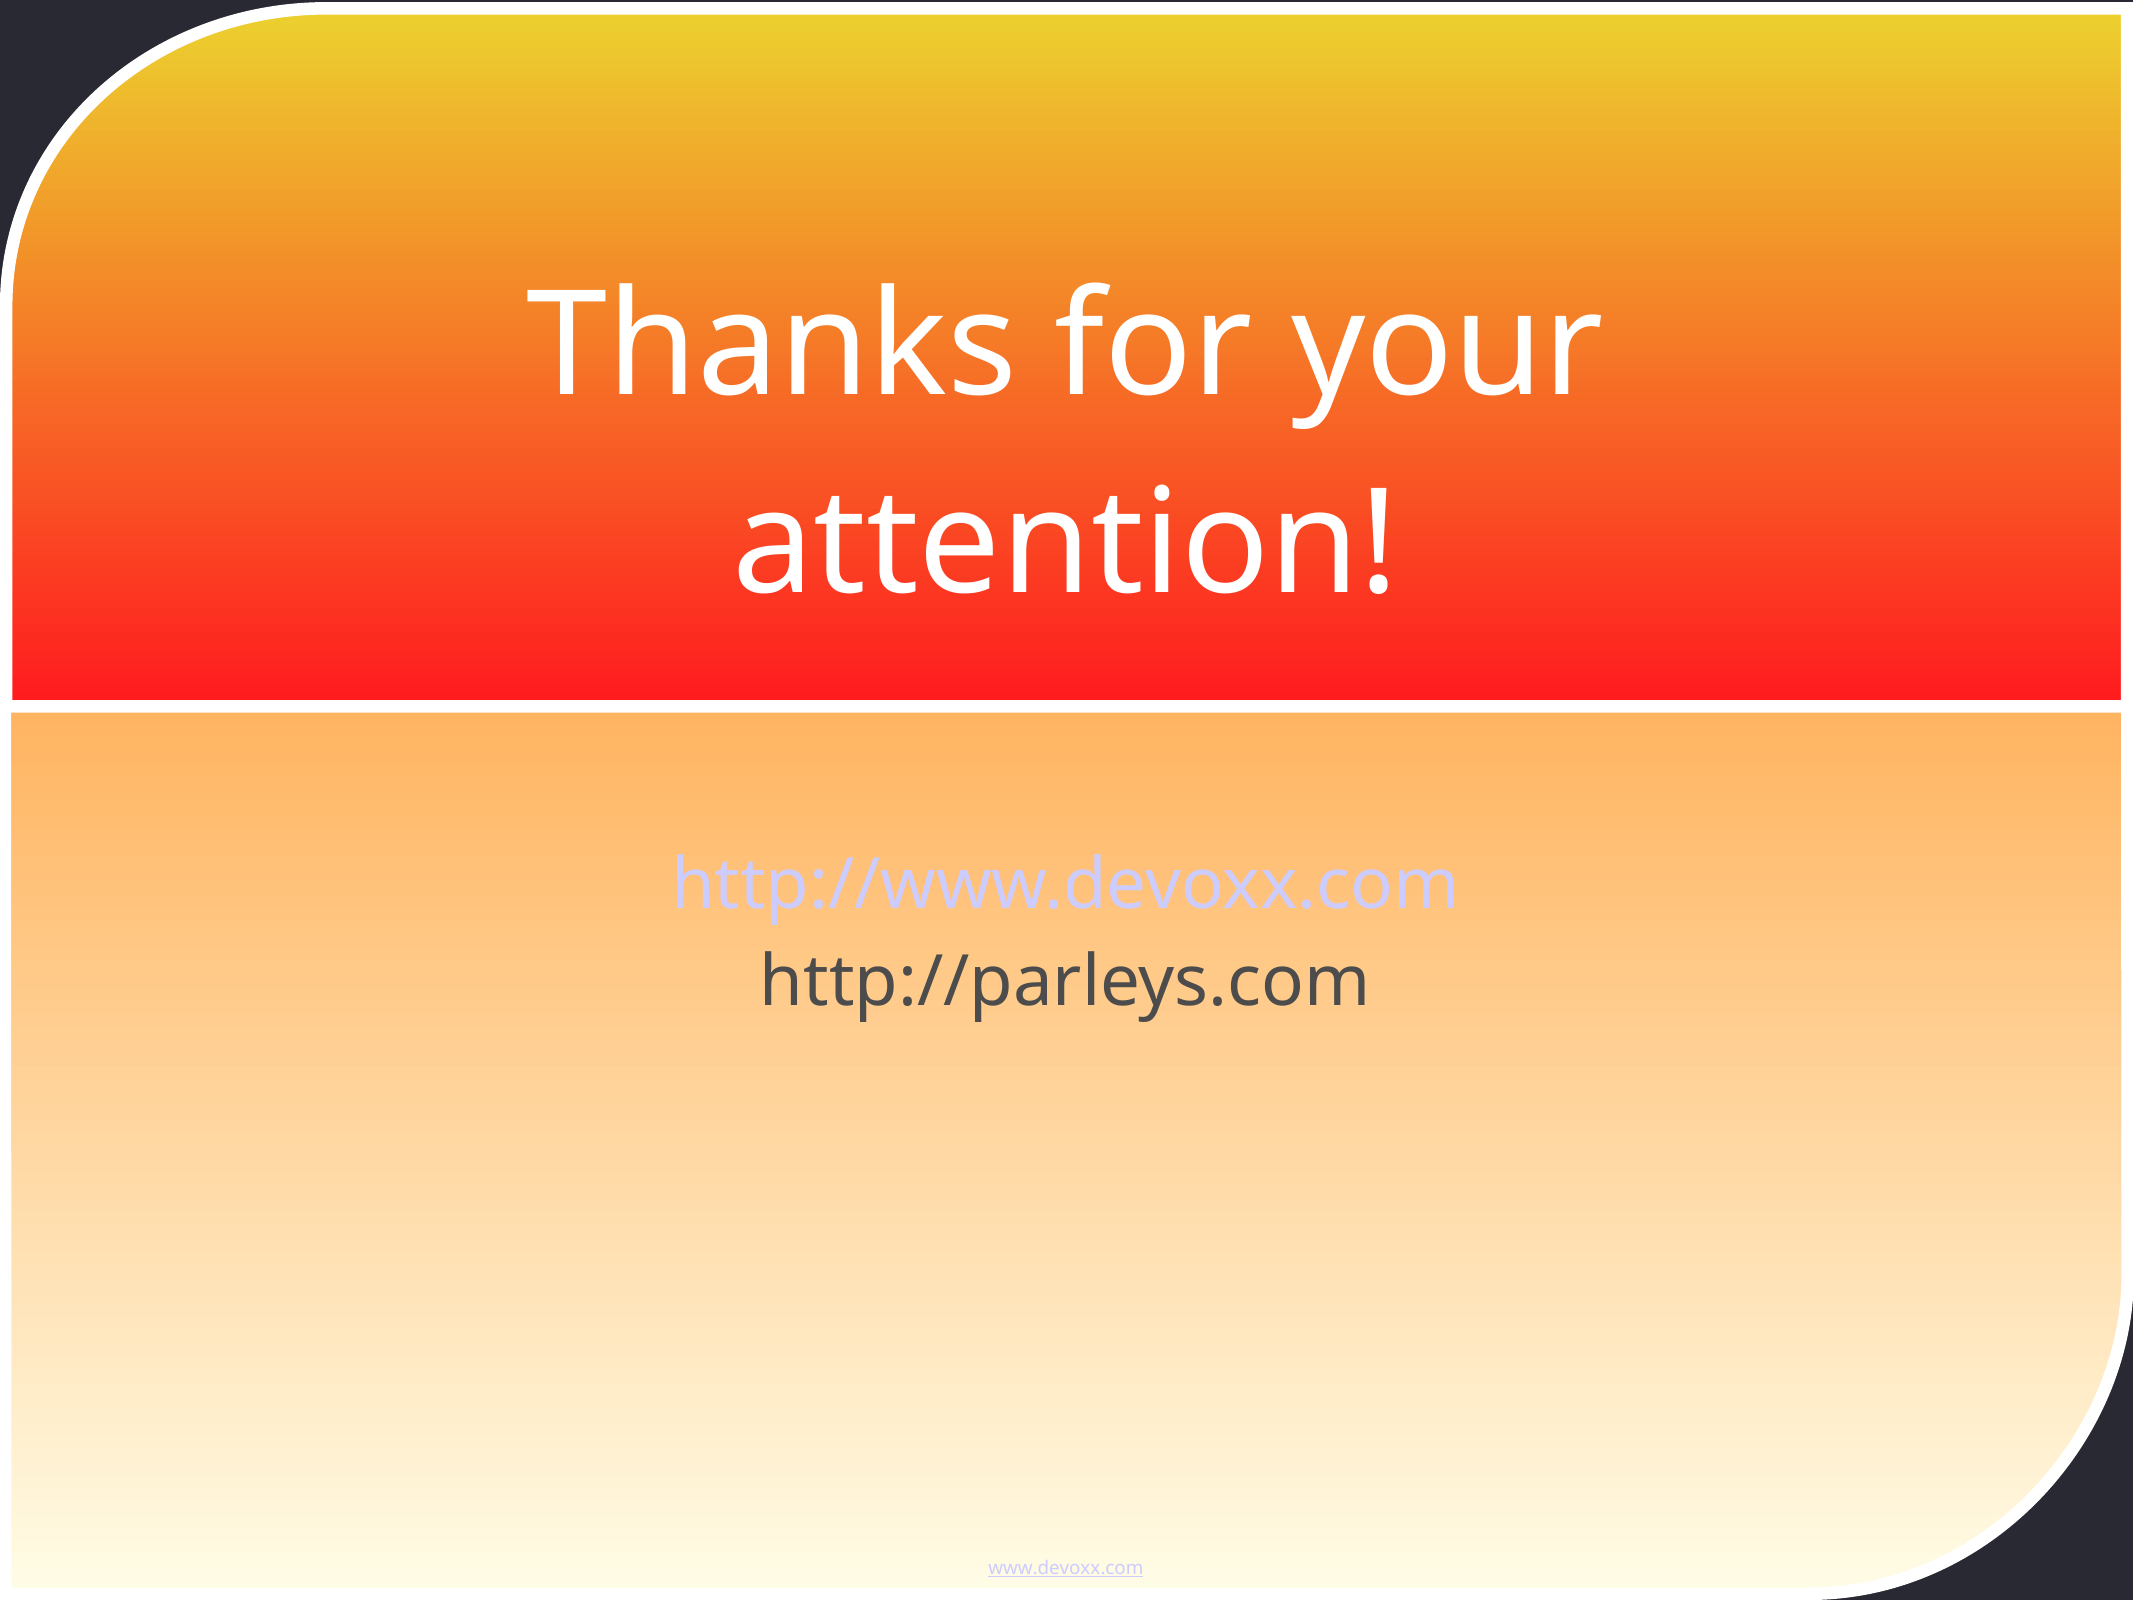

# Thanks for your attention!
http://www.devoxx.com
http://parleys.com